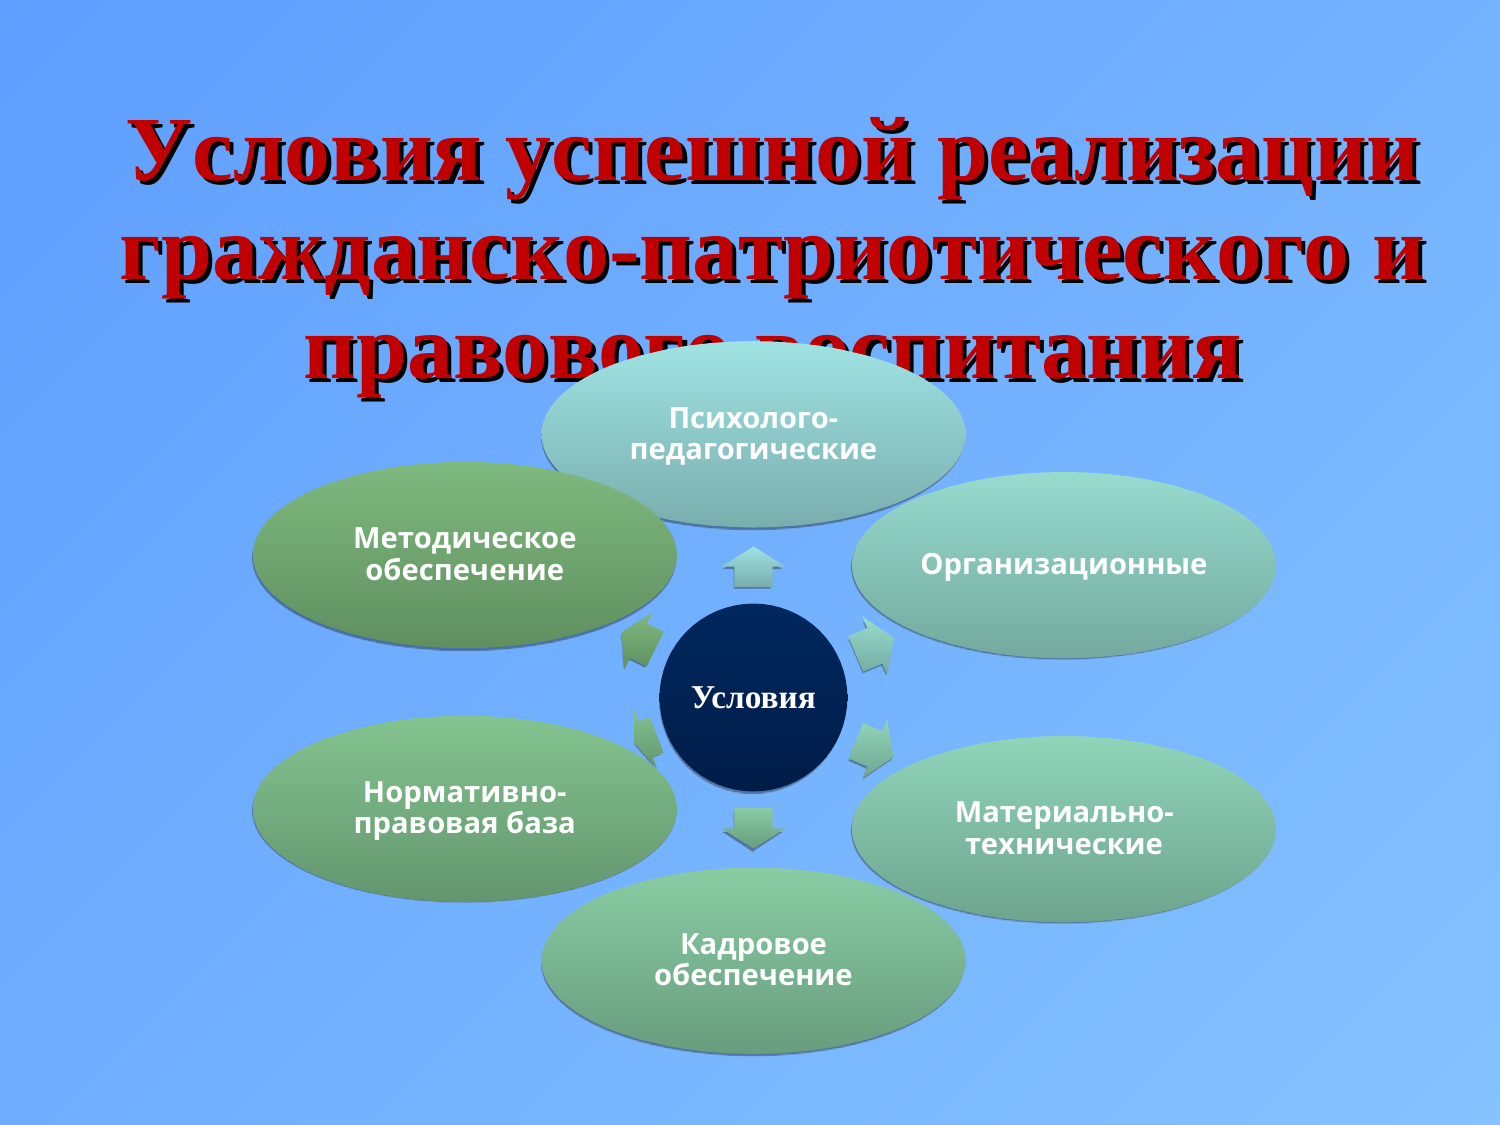

# Условия успешной реализации гражданско-патриотического и правового воспитания
Психолого-педагогические
Методическое обеспечение
Организационные
Условия
Нормативно-правовая база
Материально-технические
Кадровое обеспечение